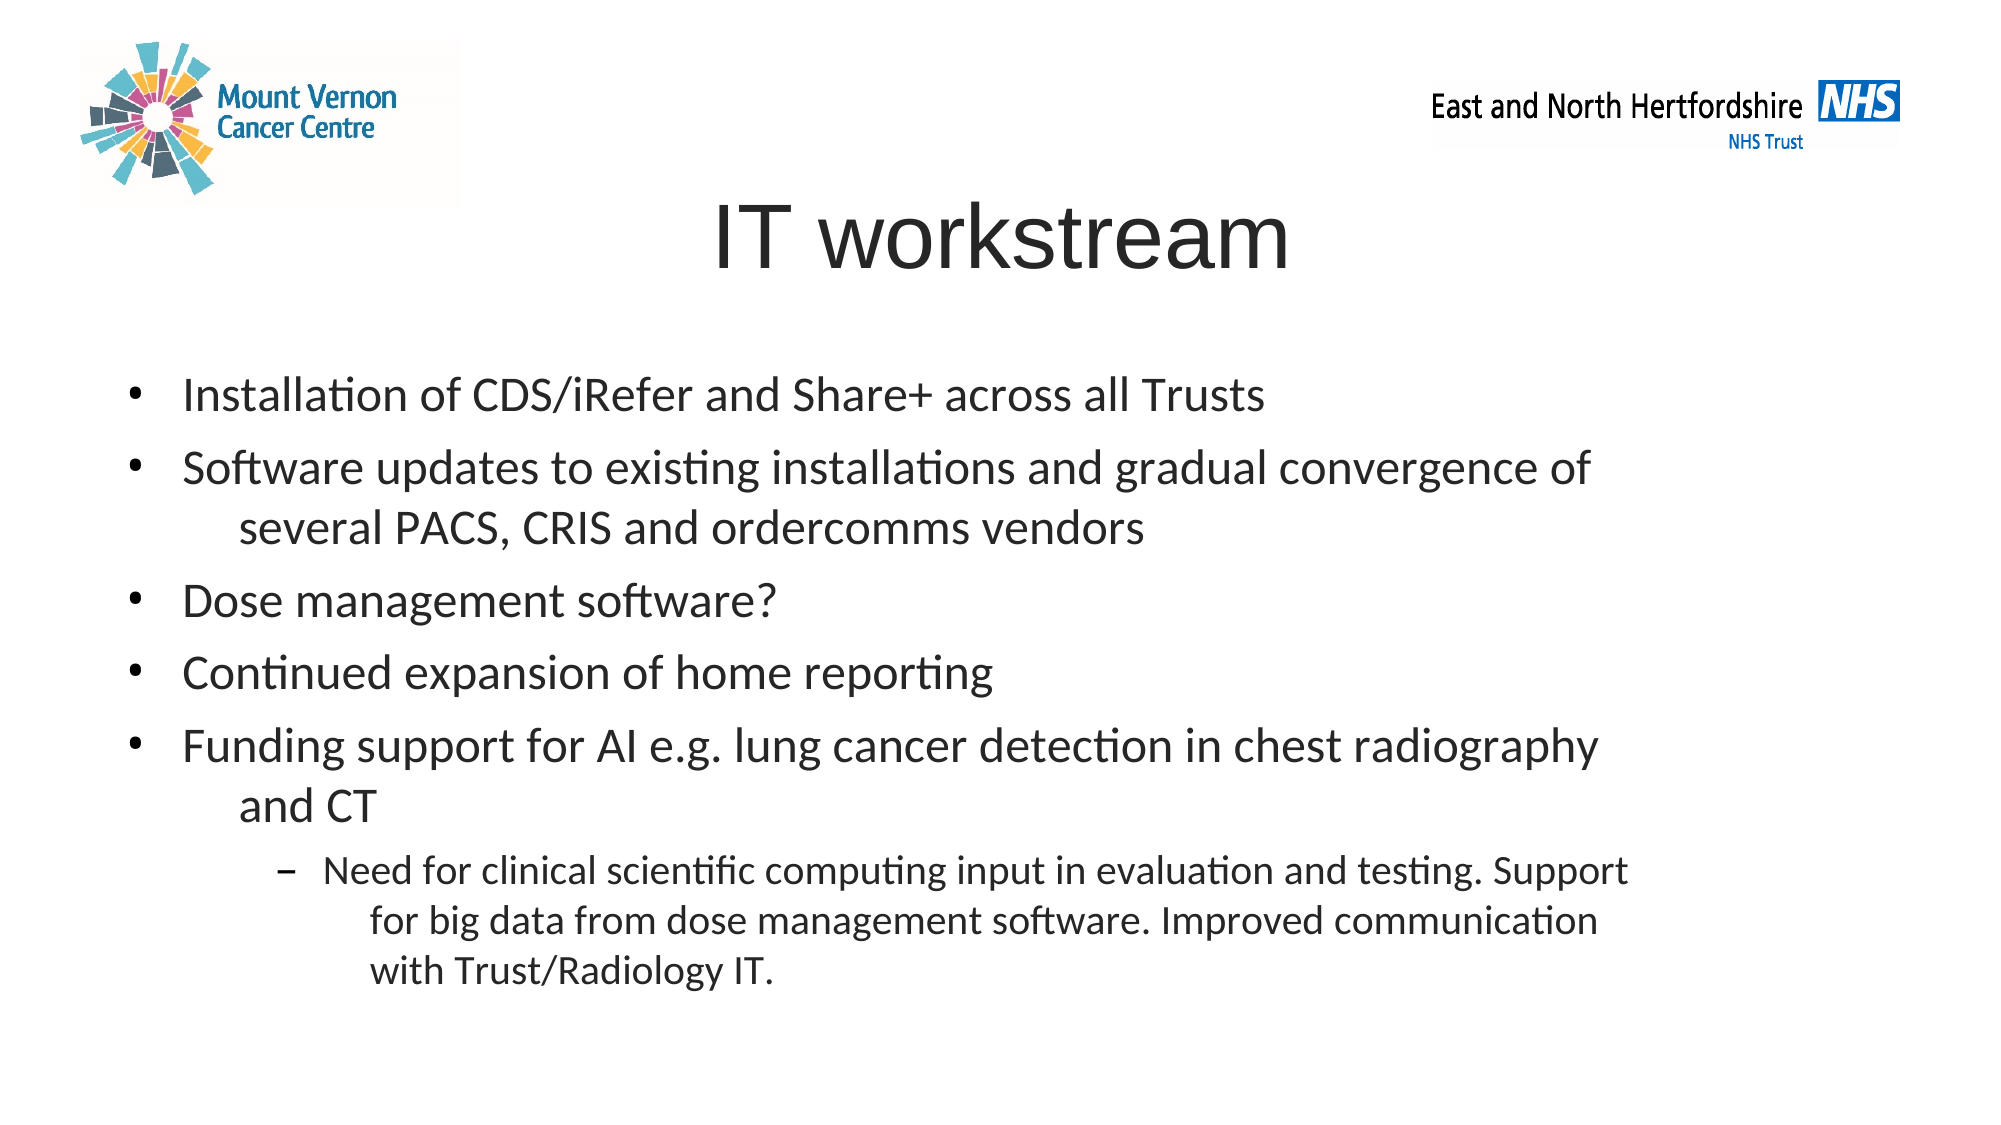

# IT workstream
Installation of CDS/iRefer and Share+ across all Trusts
Software updates to existing installations and gradual convergence of several PACS, CRIS and ordercomms vendors
Dose management software?
Continued expansion of home reporting
Funding support for AI e.g. lung cancer detection in chest radiography and CT
Need for clinical scientific computing input in evaluation and testing. Support for big data from dose management software. Improved communication with Trust/Radiology IT.